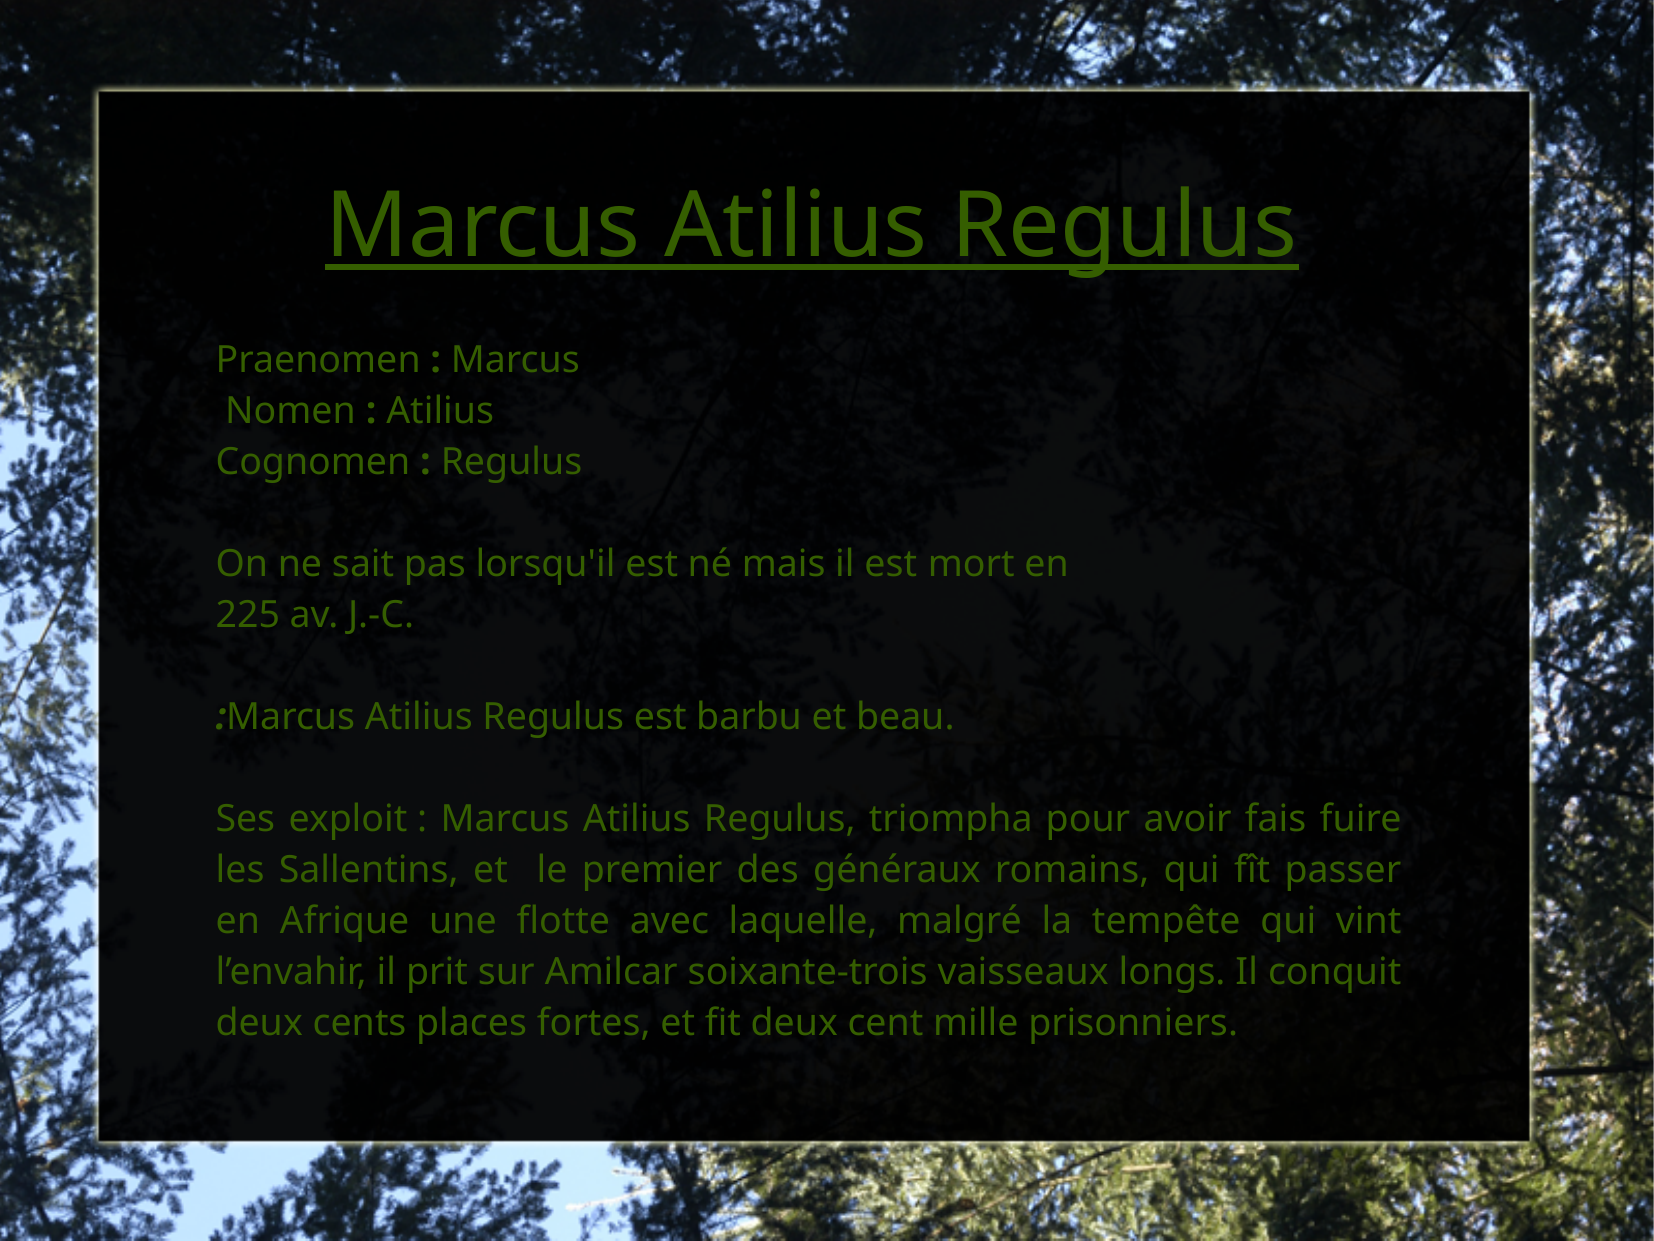

# Marcus Atilius Regulus
Praenomen : Marcus
 Nomen : Atilius
Cognomen : Regulus
On ne sait pas lorsqu'il est né mais il est mort en
225 av. J.-C.
:Marcus Atilius Regulus est barbu et beau.
Ses exploit : Marcus Atilius Regulus, triompha pour avoir fais fuire les Sallentins, et le premier des généraux romains, qui fît passer en Afrique une flotte avec laquelle, malgré la tempête qui vint l’envahir, il prit sur Amilcar soixante-trois vaisseaux longs. Il conquit deux cents places fortes, et fit deux cent mille prisonniers.